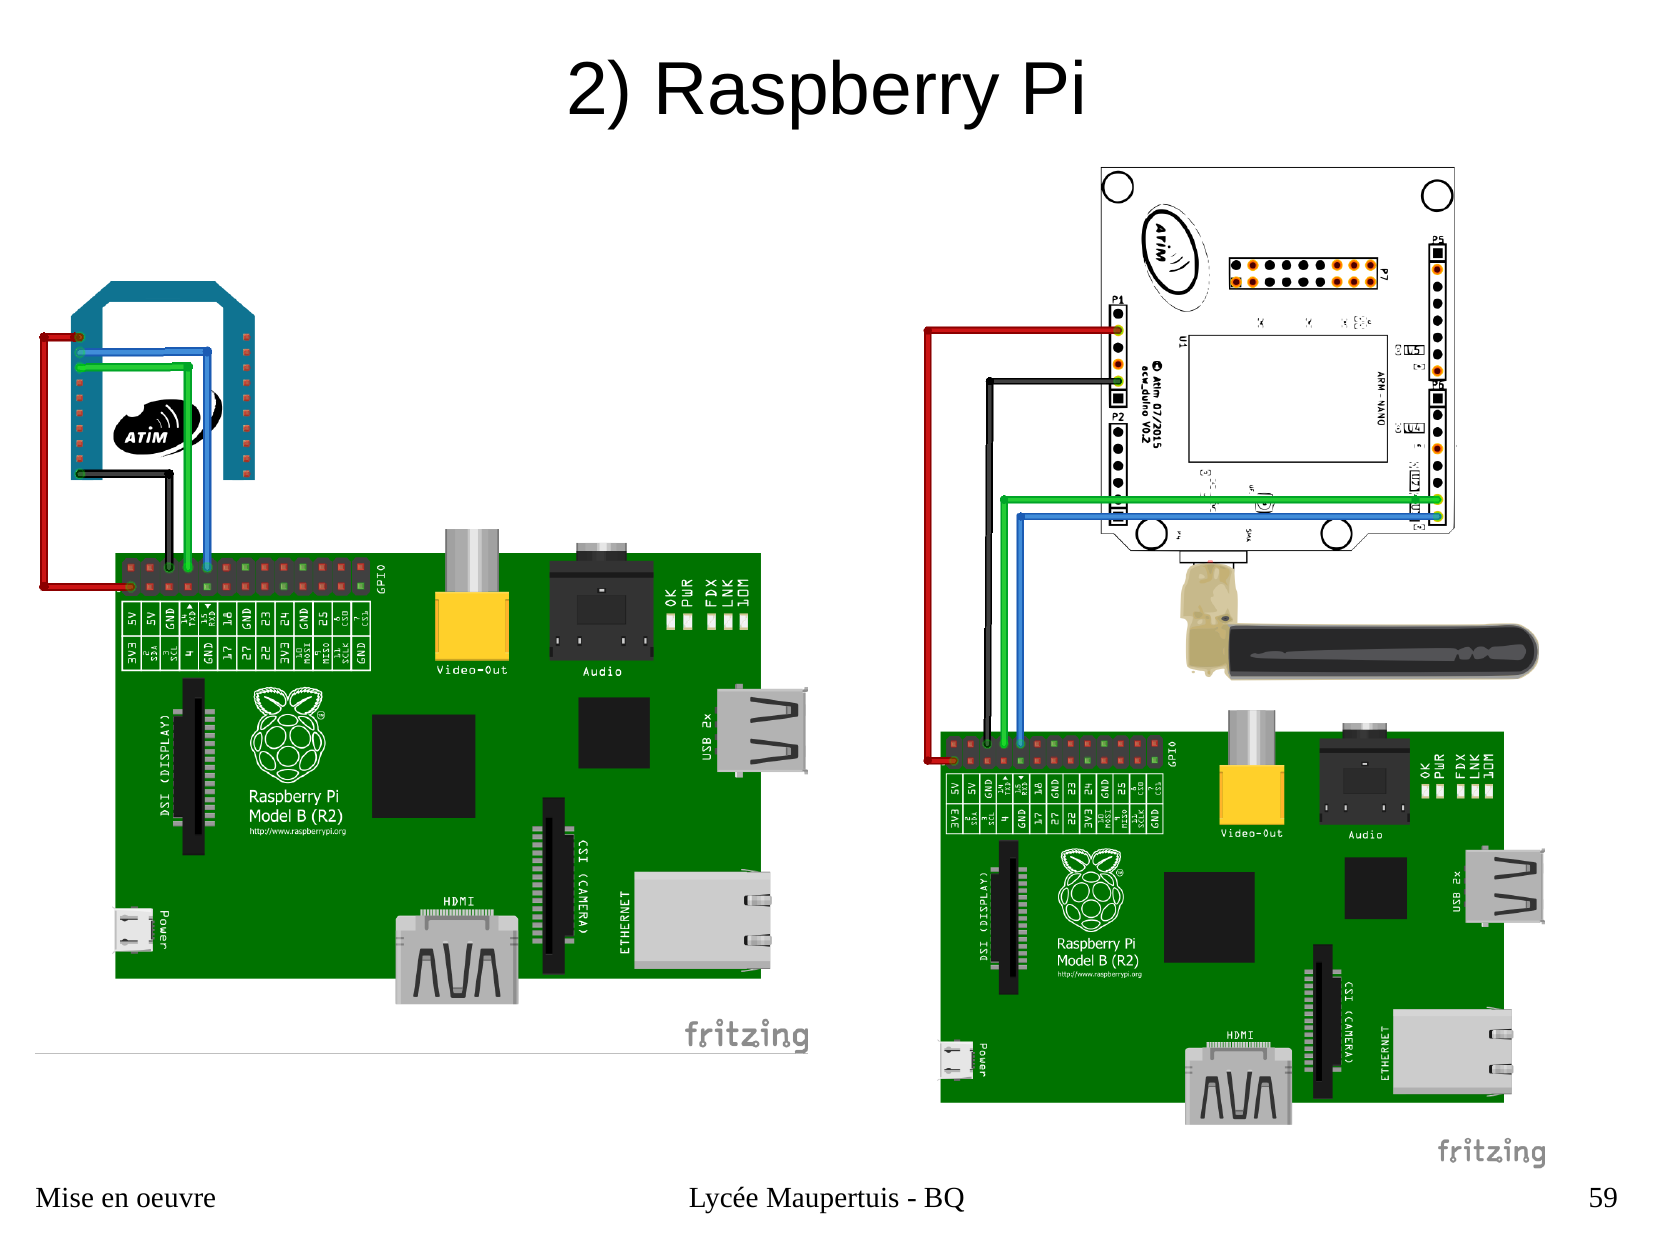

# 2) Raspberry Pi
Mise en oeuvre
Lycée Maupertuis - BQ
59